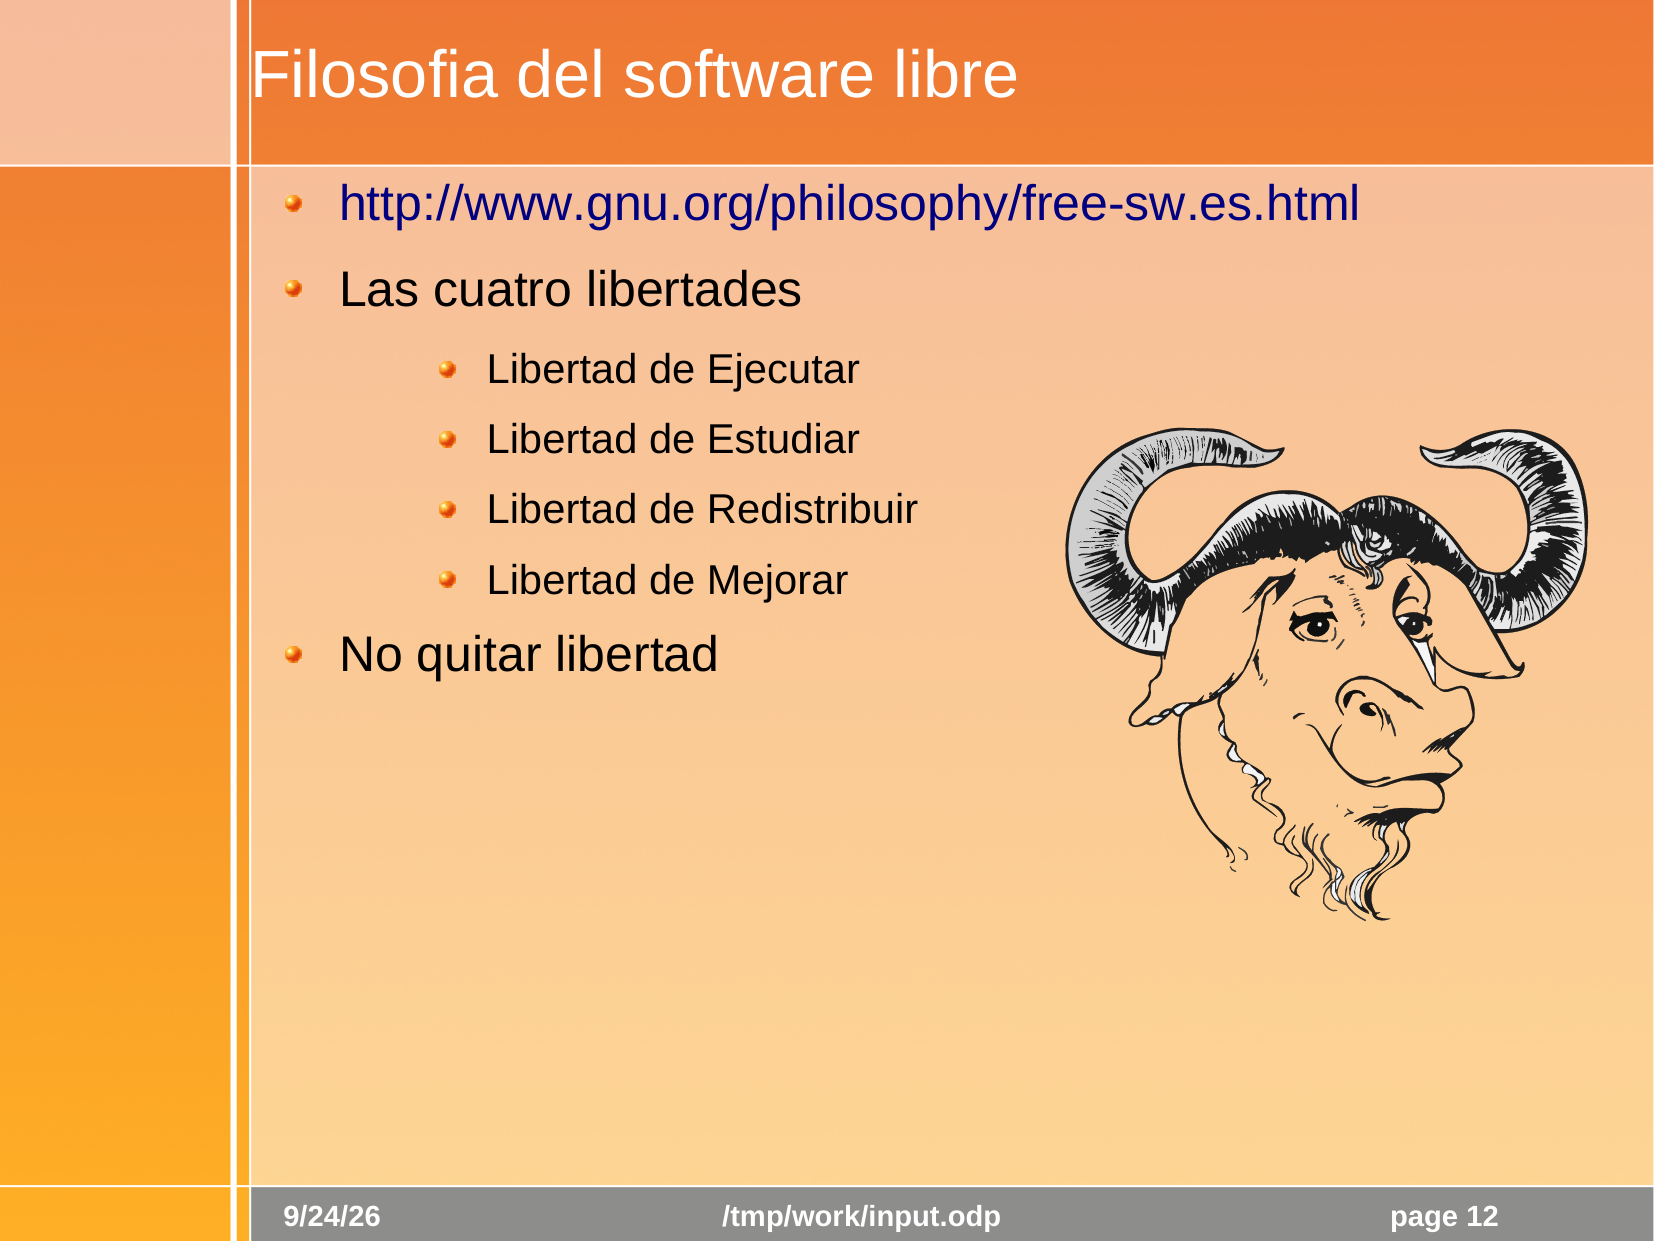

# Filosofia del software libre
http://www.gnu.org/philosophy/free-sw.es.html
Las cuatro libertades
Libertad de Ejecutar
Libertad de Estudiar
Libertad de Redistribuir
Libertad de Mejorar
No quitar libertad